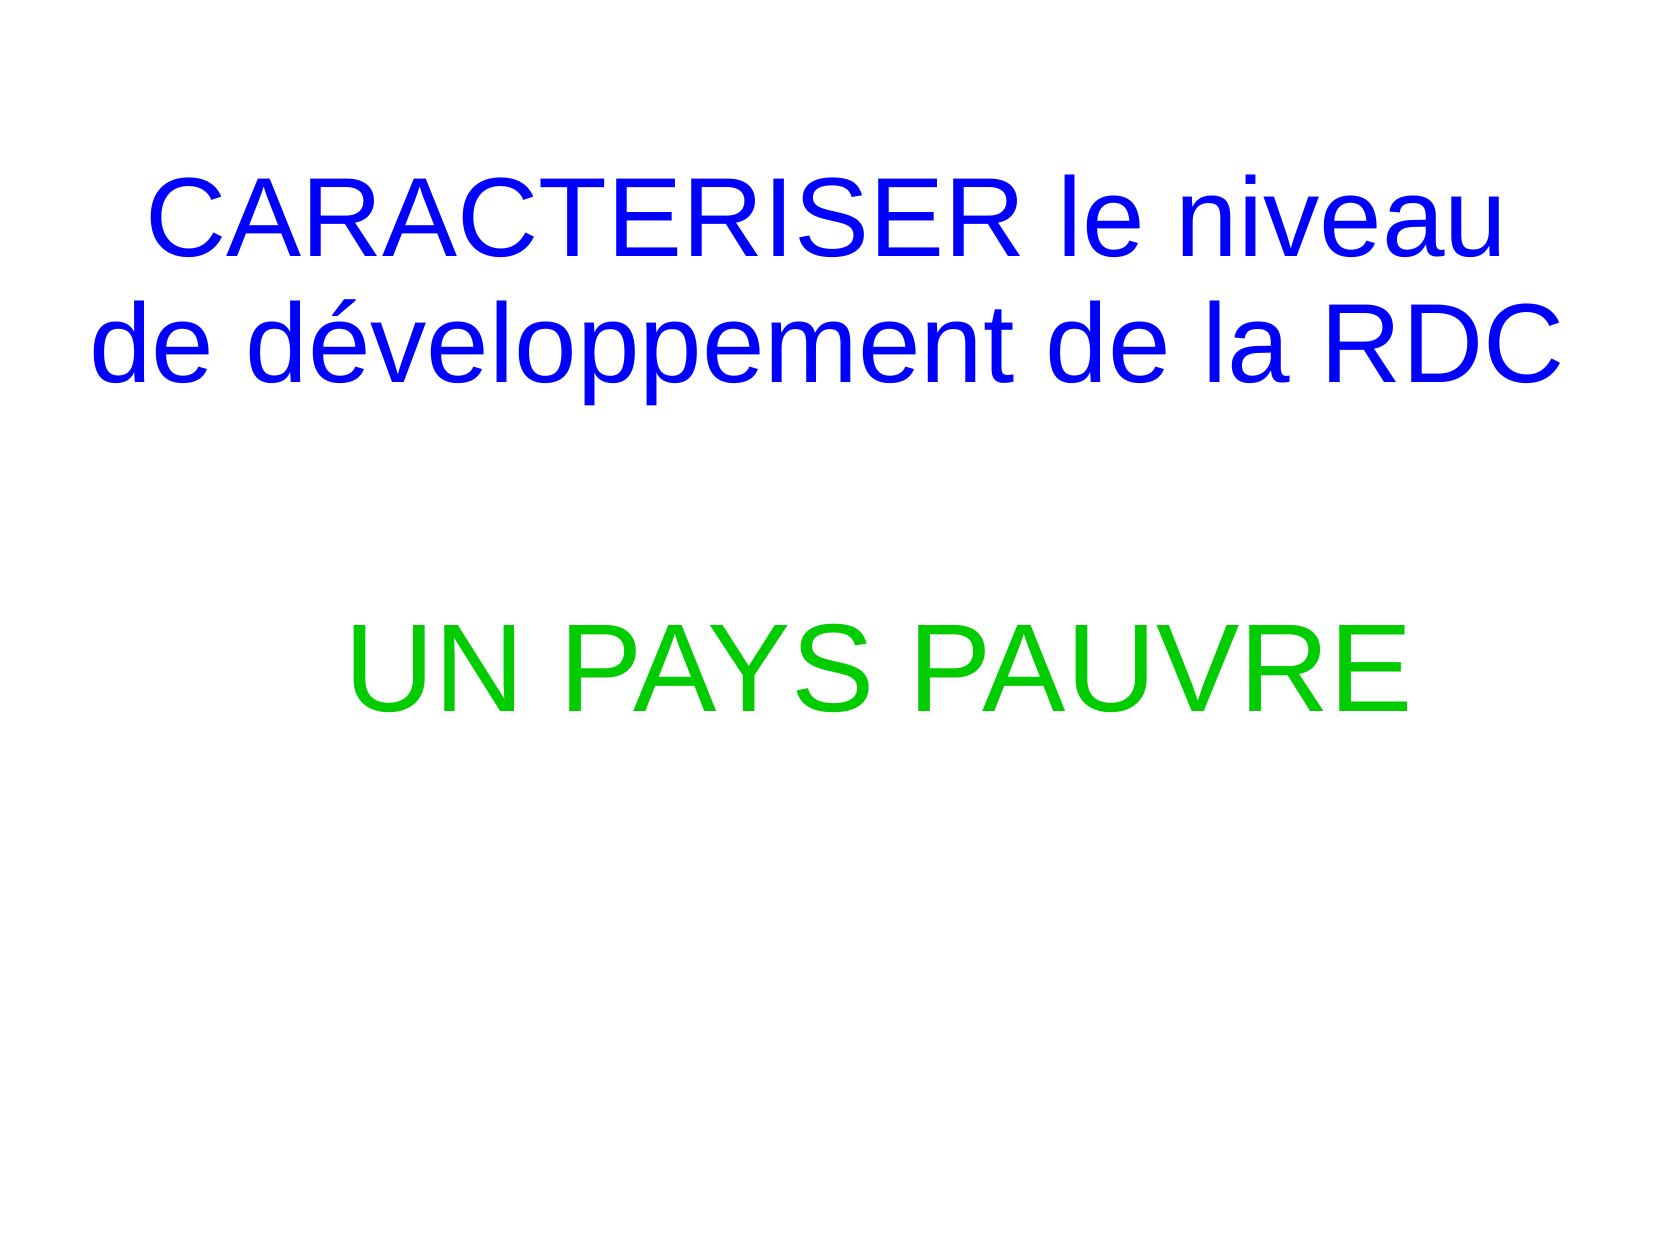

CARACTERISER le niveau de développement de la RDC
 UN PAYS PAUVRE